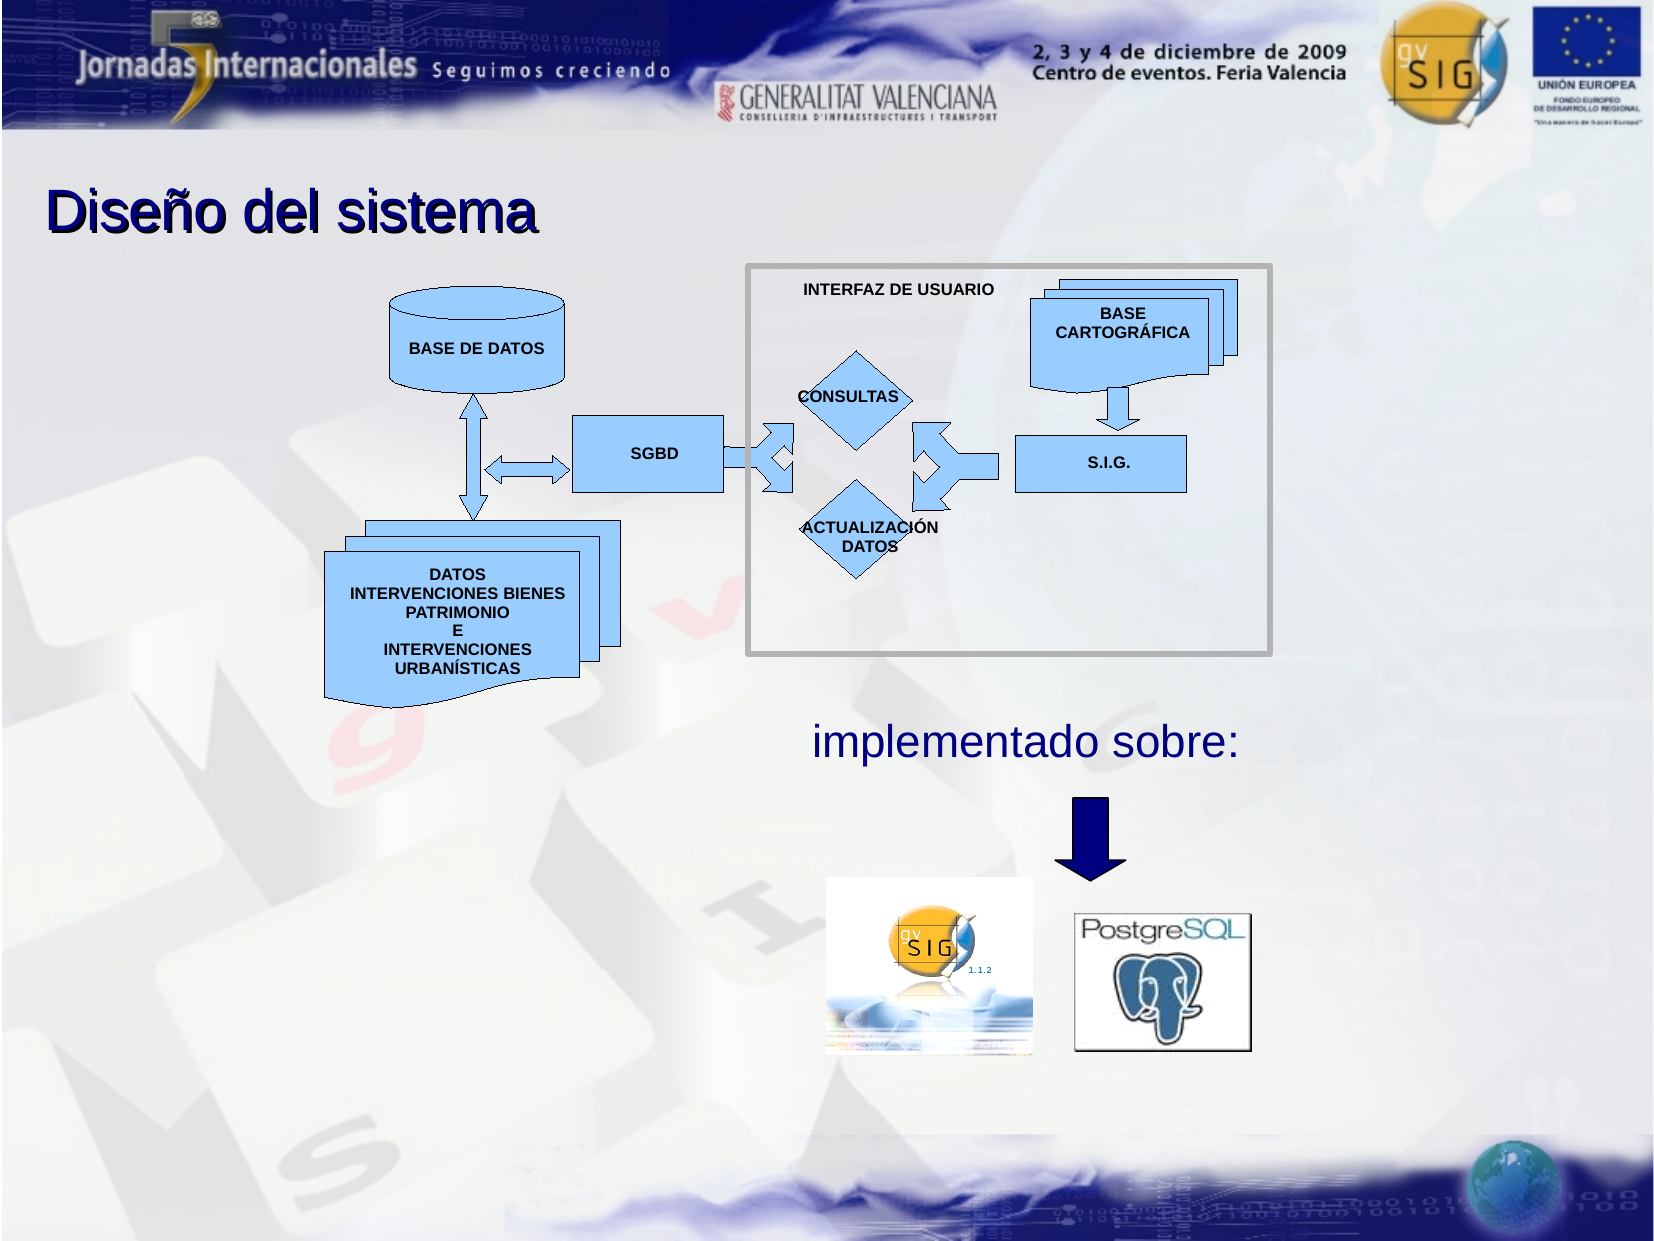

Diseño del sistema
INTERFAZ DE USUARIO
BASE DE DATOS
BASE
CARTOGRÁFICA
CONSULTAS
SGBD
S.I.G.
ACTUALIZACIÓN
DATOS
DATOS
INTERVENCIONES BIENES PATRIMONIO
E
INTERVENCIONES
URBANÍSTICAS
implementado sobre: